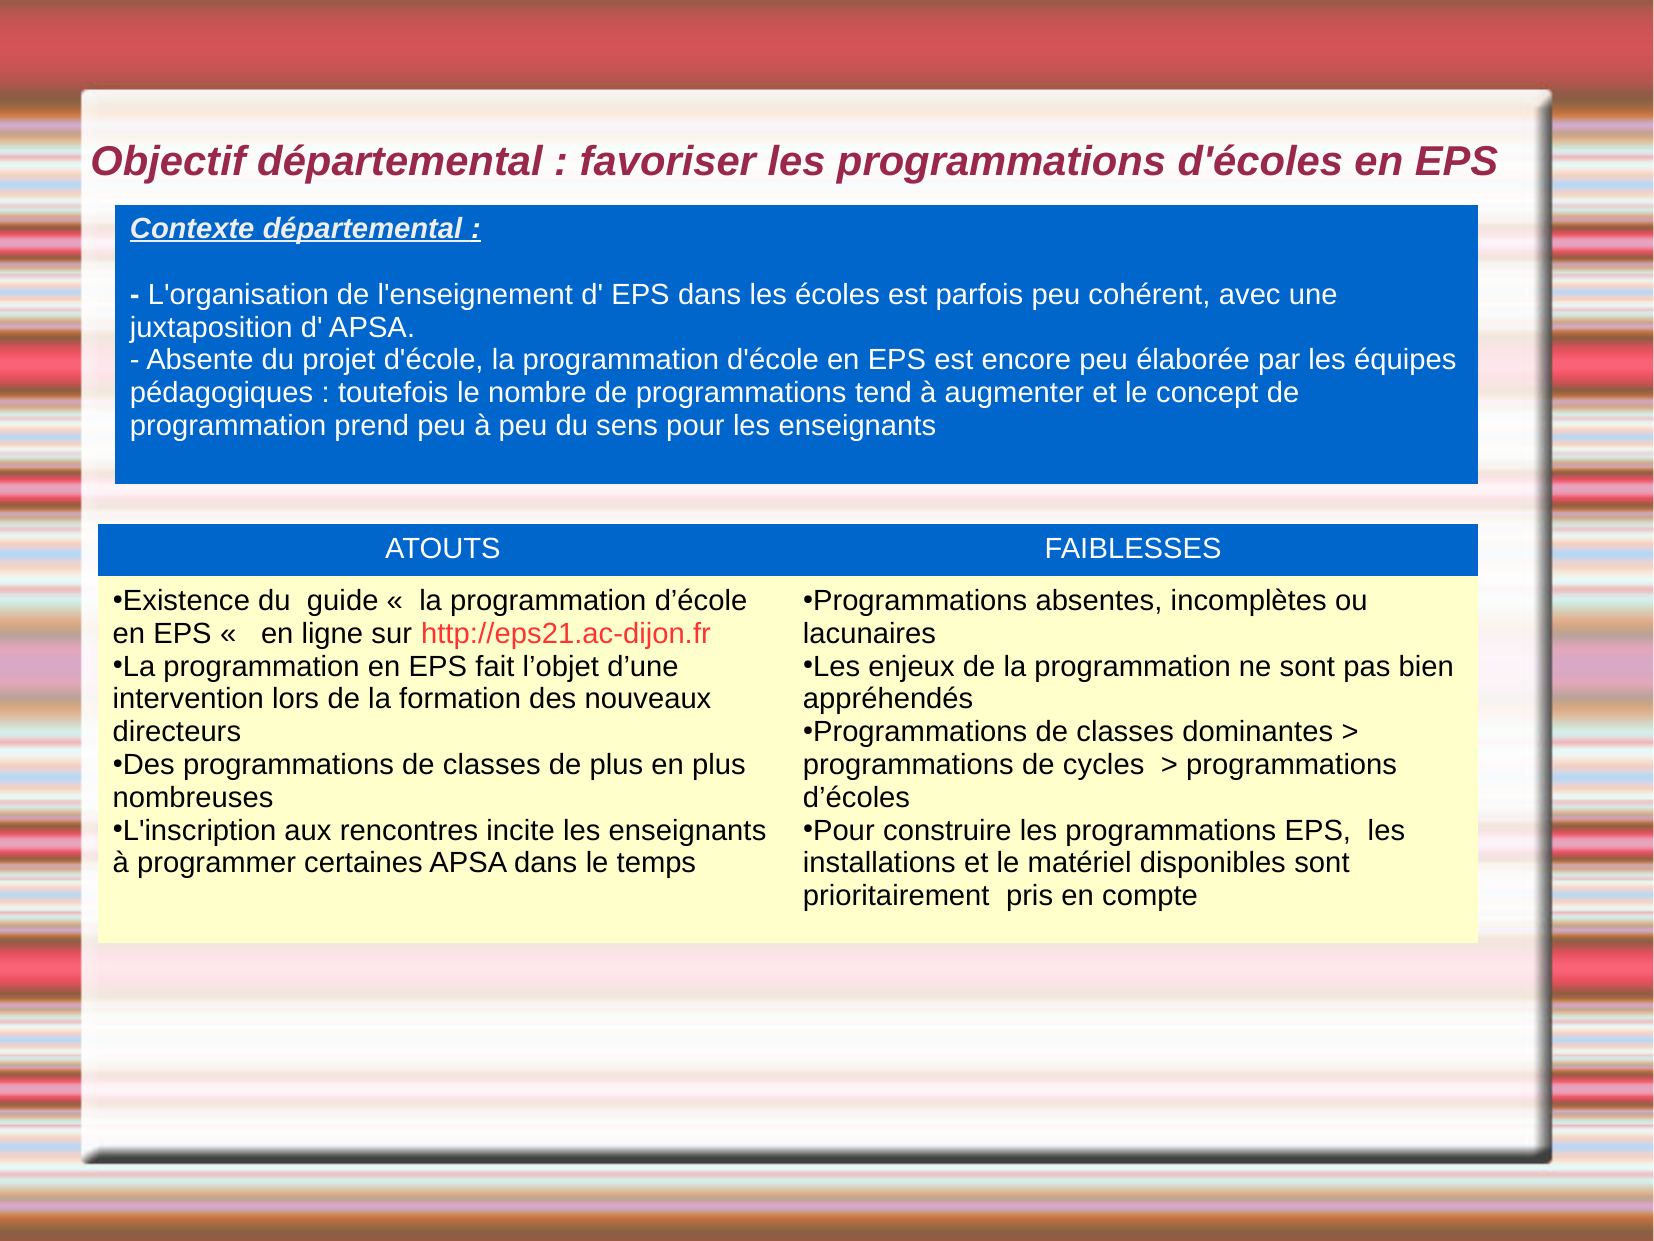

# Objectif départemental : favoriser les programmations d'écoles en EPS
| Contexte départemental : - L'organisation de l'enseignement d' EPS dans les écoles est parfois peu cohérent, avec une juxtaposition d' APSA. - Absente du projet d'école, la programmation d'école en EPS est encore peu élaborée par les équipes pédagogiques : toutefois le nombre de programmations tend à augmenter et le concept de programmation prend peu à peu du sens pour les enseignants |
| --- |
| ATOUTS | FAIBLESSES |
| --- | --- |
| Existence du  guide «  la programmation d’école en EPS «  en ligne sur http://eps21.ac-dijon.fr La programmation en EPS fait l’objet d’une intervention lors de la formation des nouveaux directeurs Des programmations de classes de plus en plus nombreuses L'inscription aux rencontres incite les enseignants à programmer certaines APSA dans le temps | Programmations absentes, incomplètes ou lacunaires Les enjeux de la programmation ne sont pas bien appréhendés Programmations de classes dominantes > programmations de cycles > programmations d’écoles Pour construire les programmations EPS, les installations et le matériel disponibles sont prioritairement pris en compte |